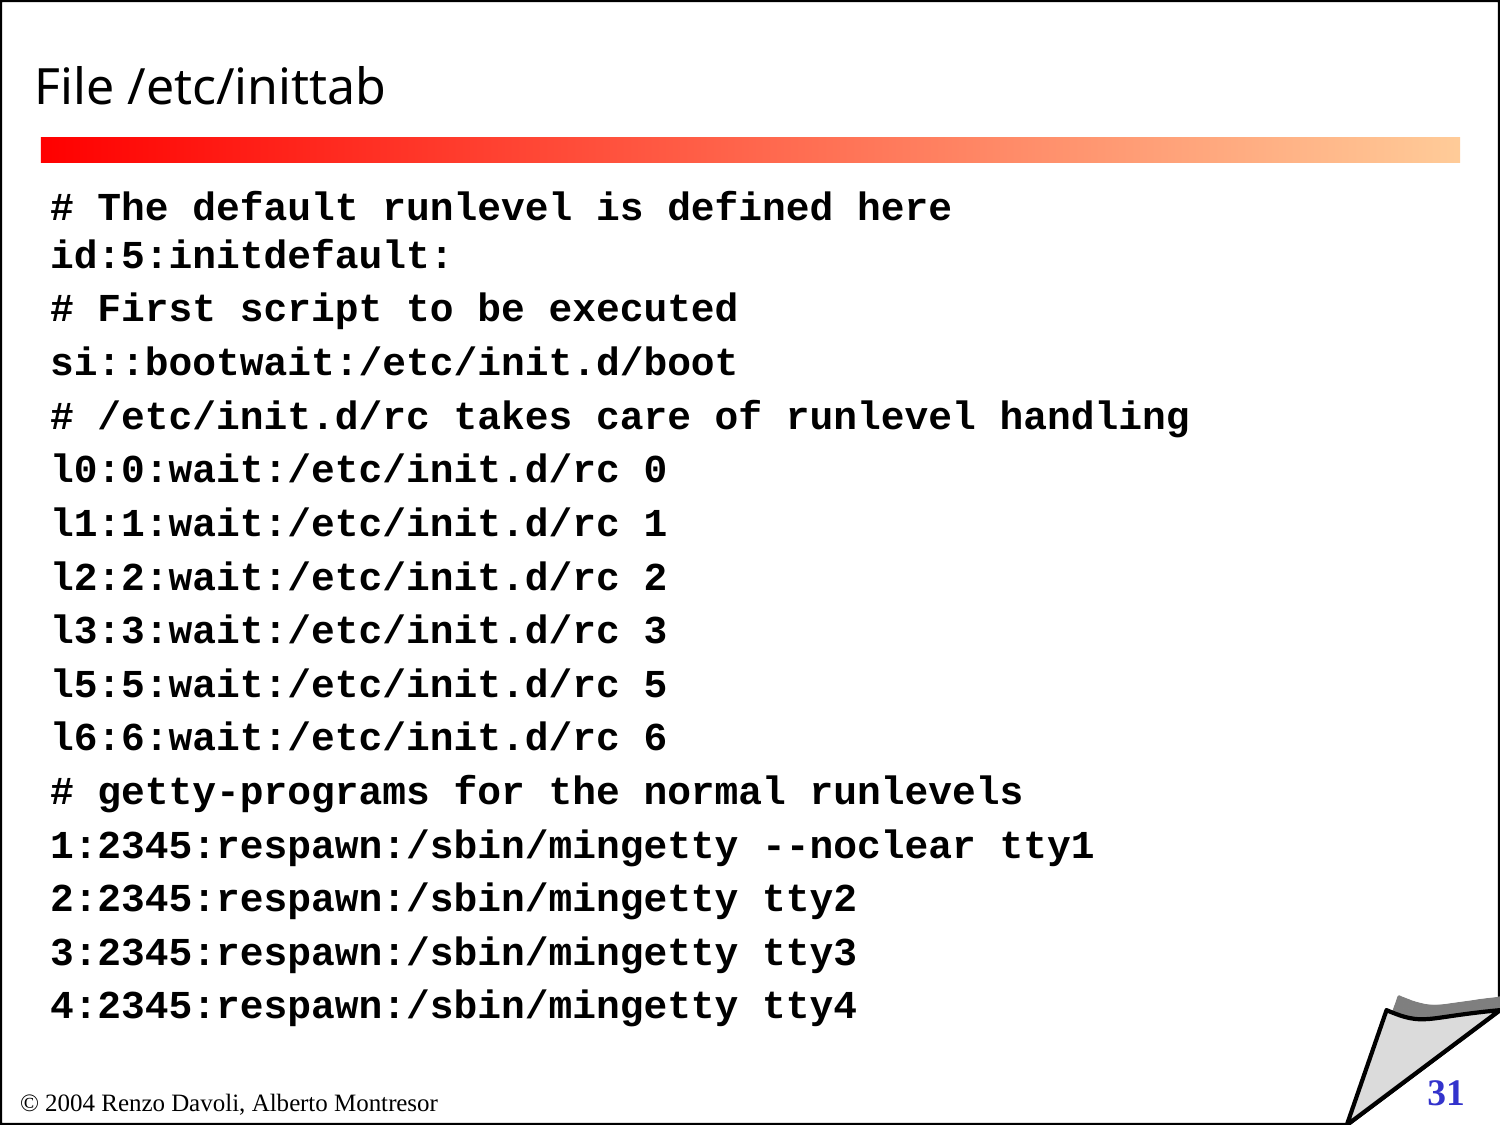

# File /etc/inittab
# The default runlevel is defined here
id:5:initdefault:
# First script to be executed
si::bootwait:/etc/init.d/boot
# /etc/init.d/rc takes care of runlevel handling
l0:0:wait:/etc/init.d/rc 0
l1:1:wait:/etc/init.d/rc 1
l2:2:wait:/etc/init.d/rc 2
l3:3:wait:/etc/init.d/rc 3
l5:5:wait:/etc/init.d/rc 5
l6:6:wait:/etc/init.d/rc 6
# getty-programs for the normal runlevels
1:2345:respawn:/sbin/mingetty --noclear tty1
2:2345:respawn:/sbin/mingetty tty2
3:2345:respawn:/sbin/mingetty tty3
4:2345:respawn:/sbin/mingetty tty4